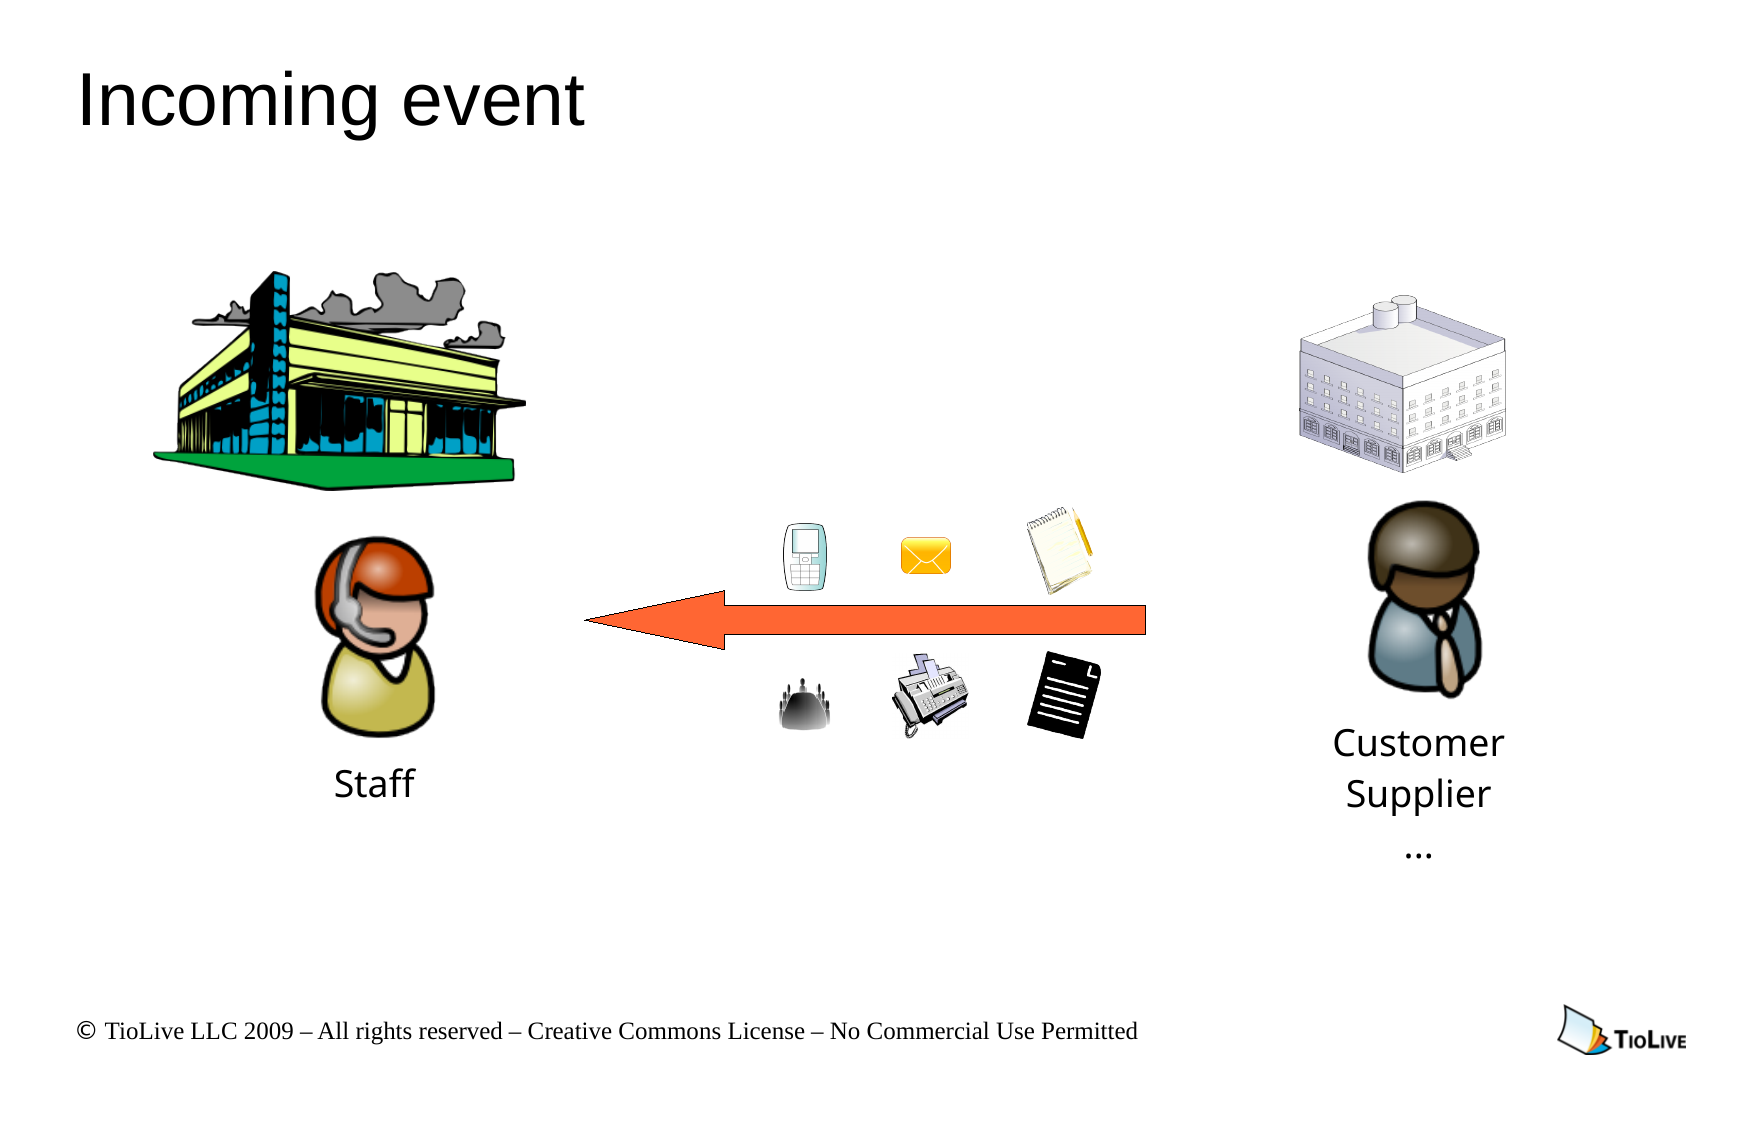

# Incoming event
Customer
Supplier
...
Staff